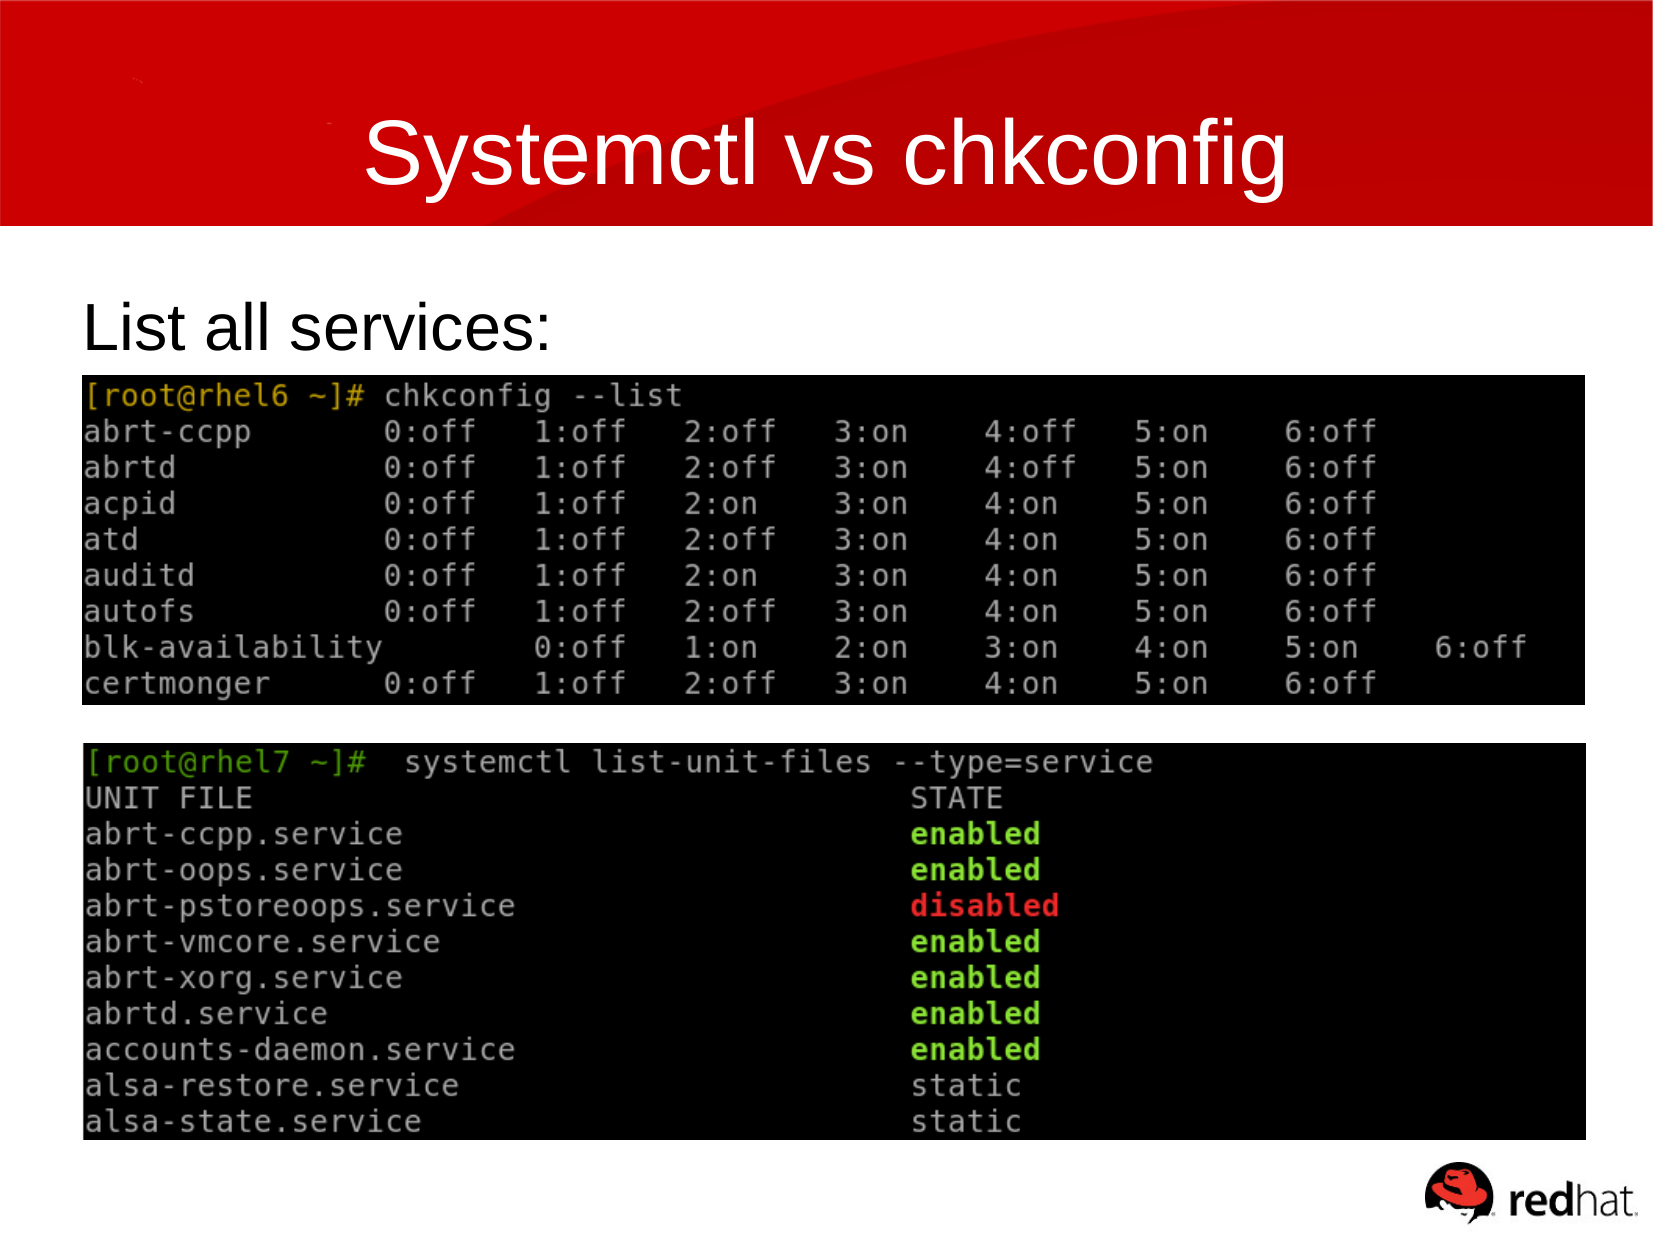

# Systemctl vs chkconfig
List all services: